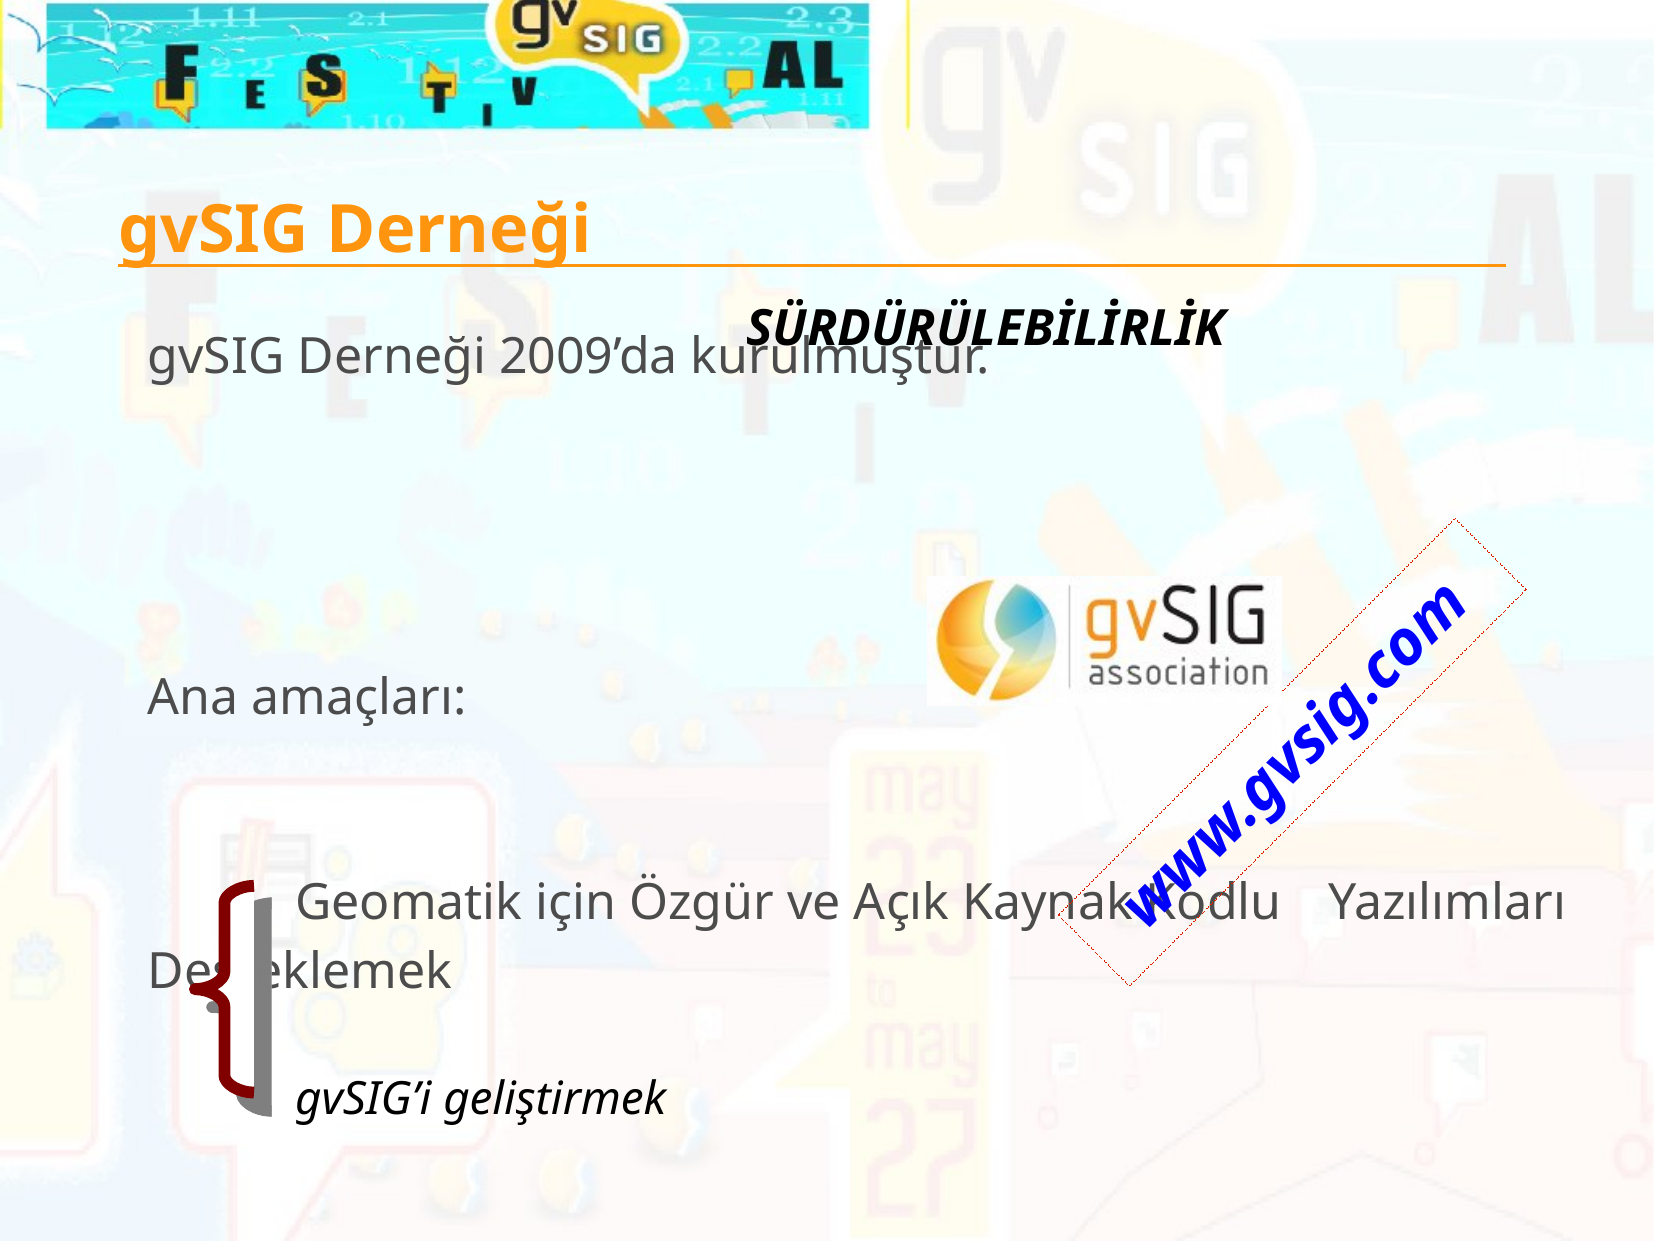

# gvSIG Derneği
SÜRDÜRÜLEBİLİRLİK
gvSIG Derneği 2009’da kurulmuştur.
Ana amaçları:
		Geomatik için Özgür ve Açık Kaynak Kodlu 	Yazılımları Desteklemek
		gvSIG’i geliştirmek
www.gvsig.com